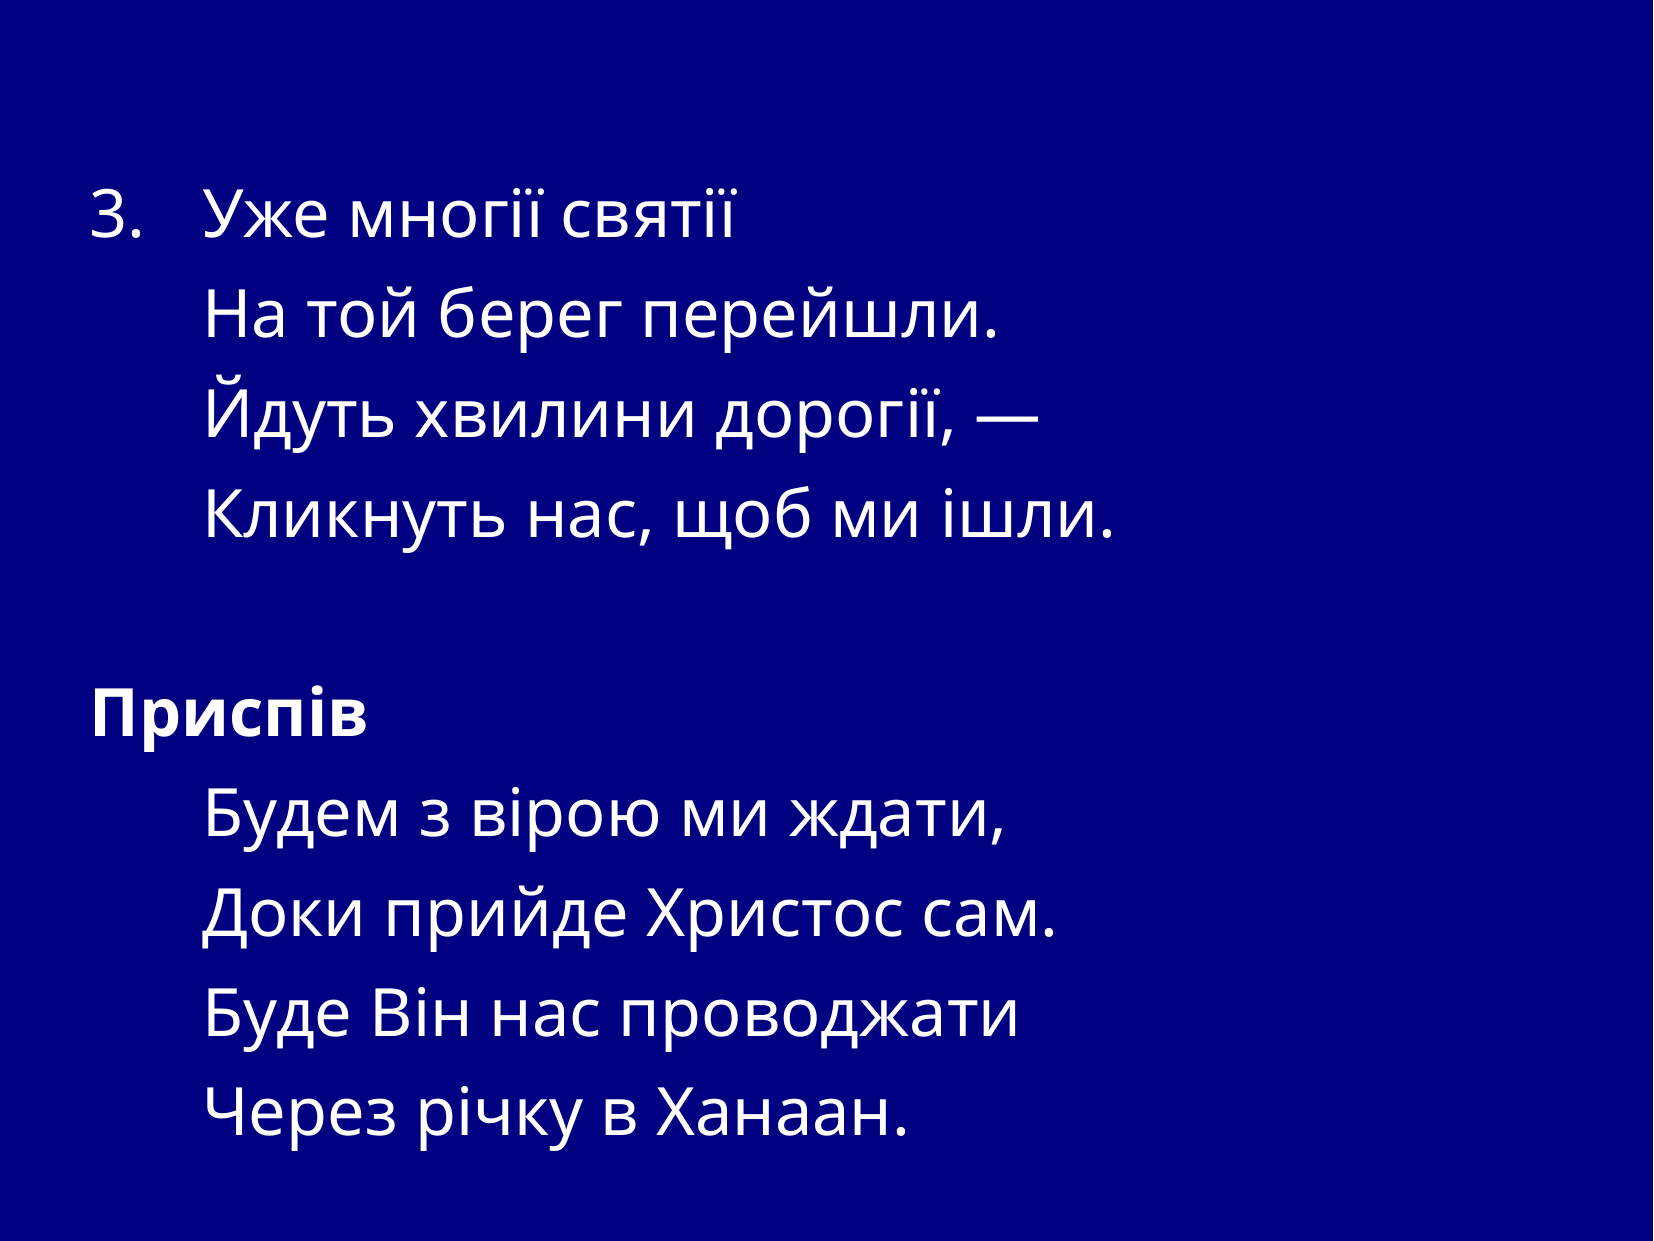

3.	Уже многії святії
	На той берег перейшли.
	Йдуть хвилини дорогії, ―
	Кликнуть нас, щоб ми ішли.
Приспів
	Будем з вірою ми ждати,
	Доки прийде Христос сам.
	Буде Він нас проводжати
	Через річку в Ханаан.